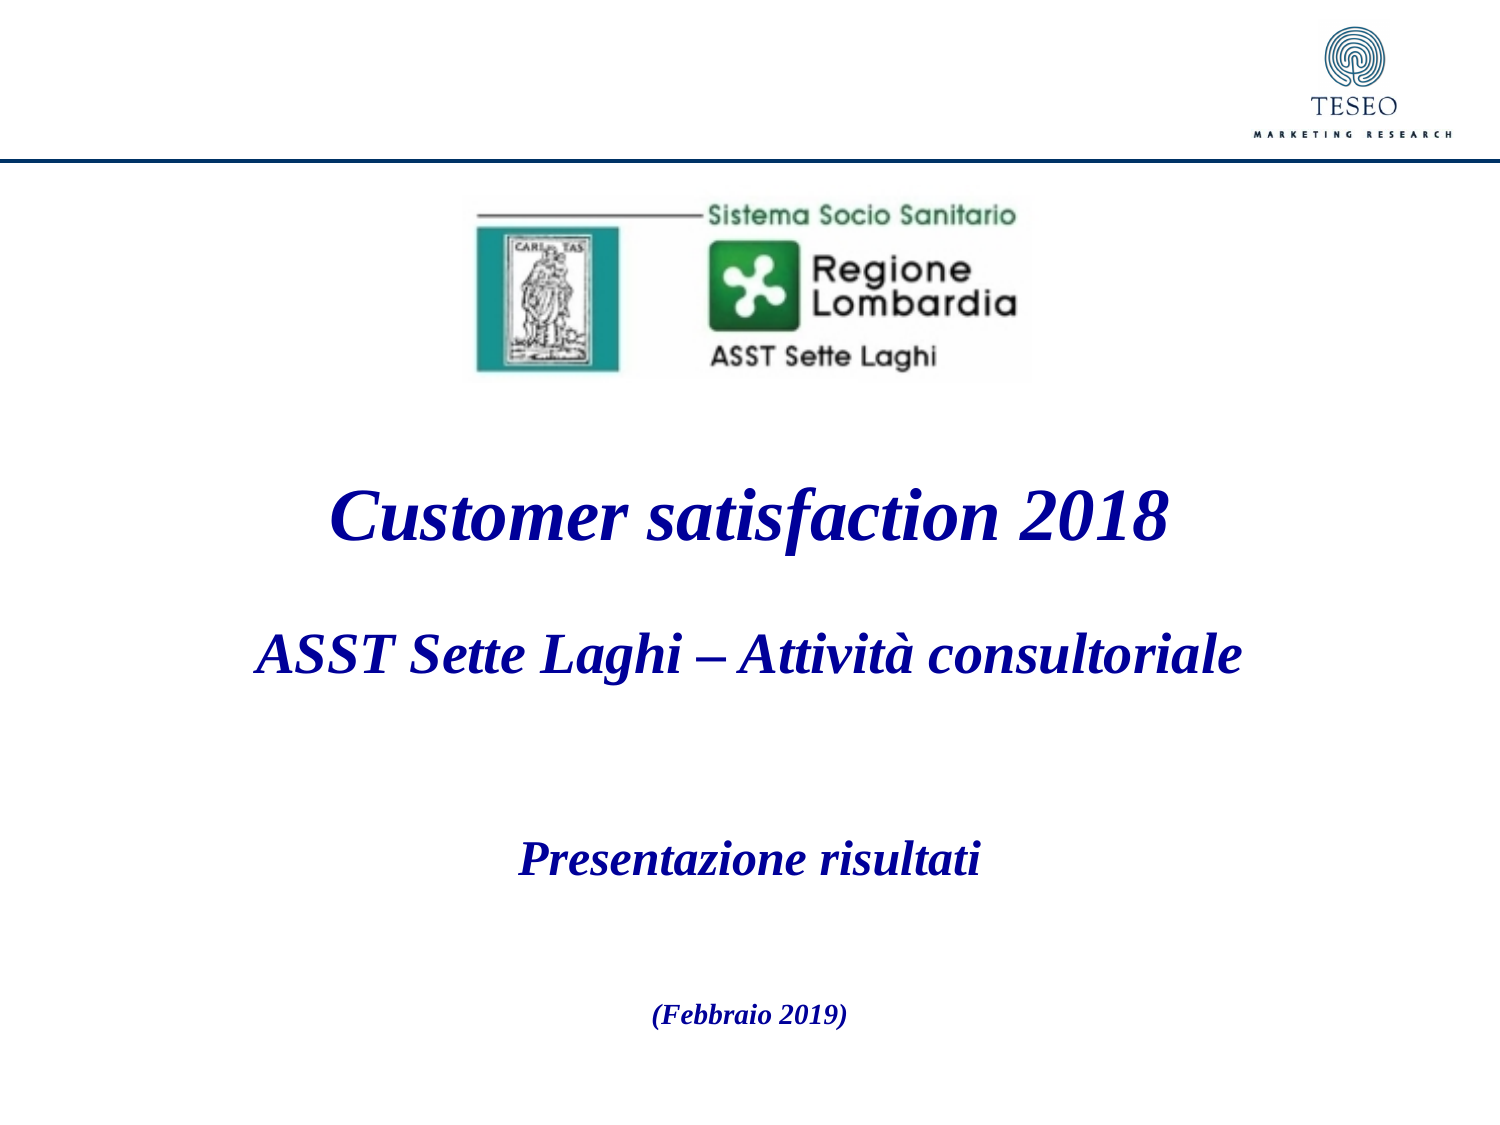

Customer satisfaction 2018
ASST Sette Laghi – Attività consultoriale
Presentazione risultati
(Febbraio 2019)